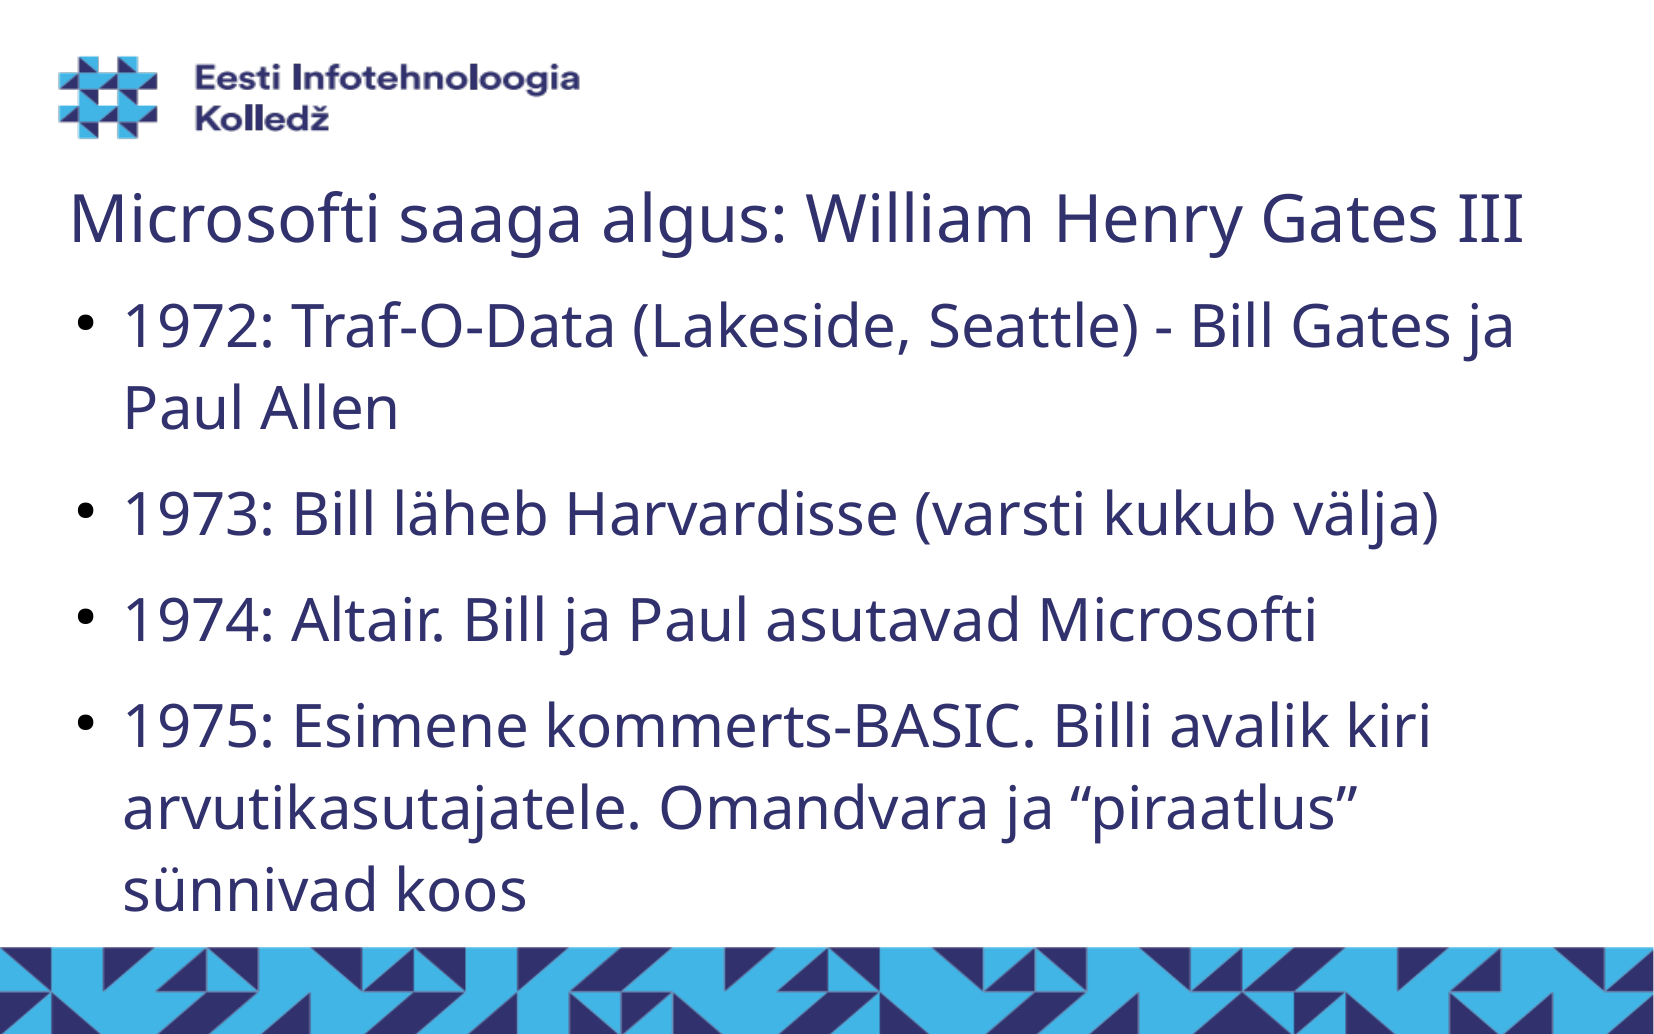

# Microsofti saaga algus: William Henry Gates III
1972: Traf-O-Data (Lakeside, Seattle) - Bill Gates ja Paul Allen
1973: Bill läheb Harvardisse (varsti kukub välja)
1974: Altair. Bill ja Paul asutavad Microsofti
1975: Esimene kommerts-BASIC. Billi avalik kiri arvutikasutajatele. Omandvara ja “piraatlus” sünnivad koos